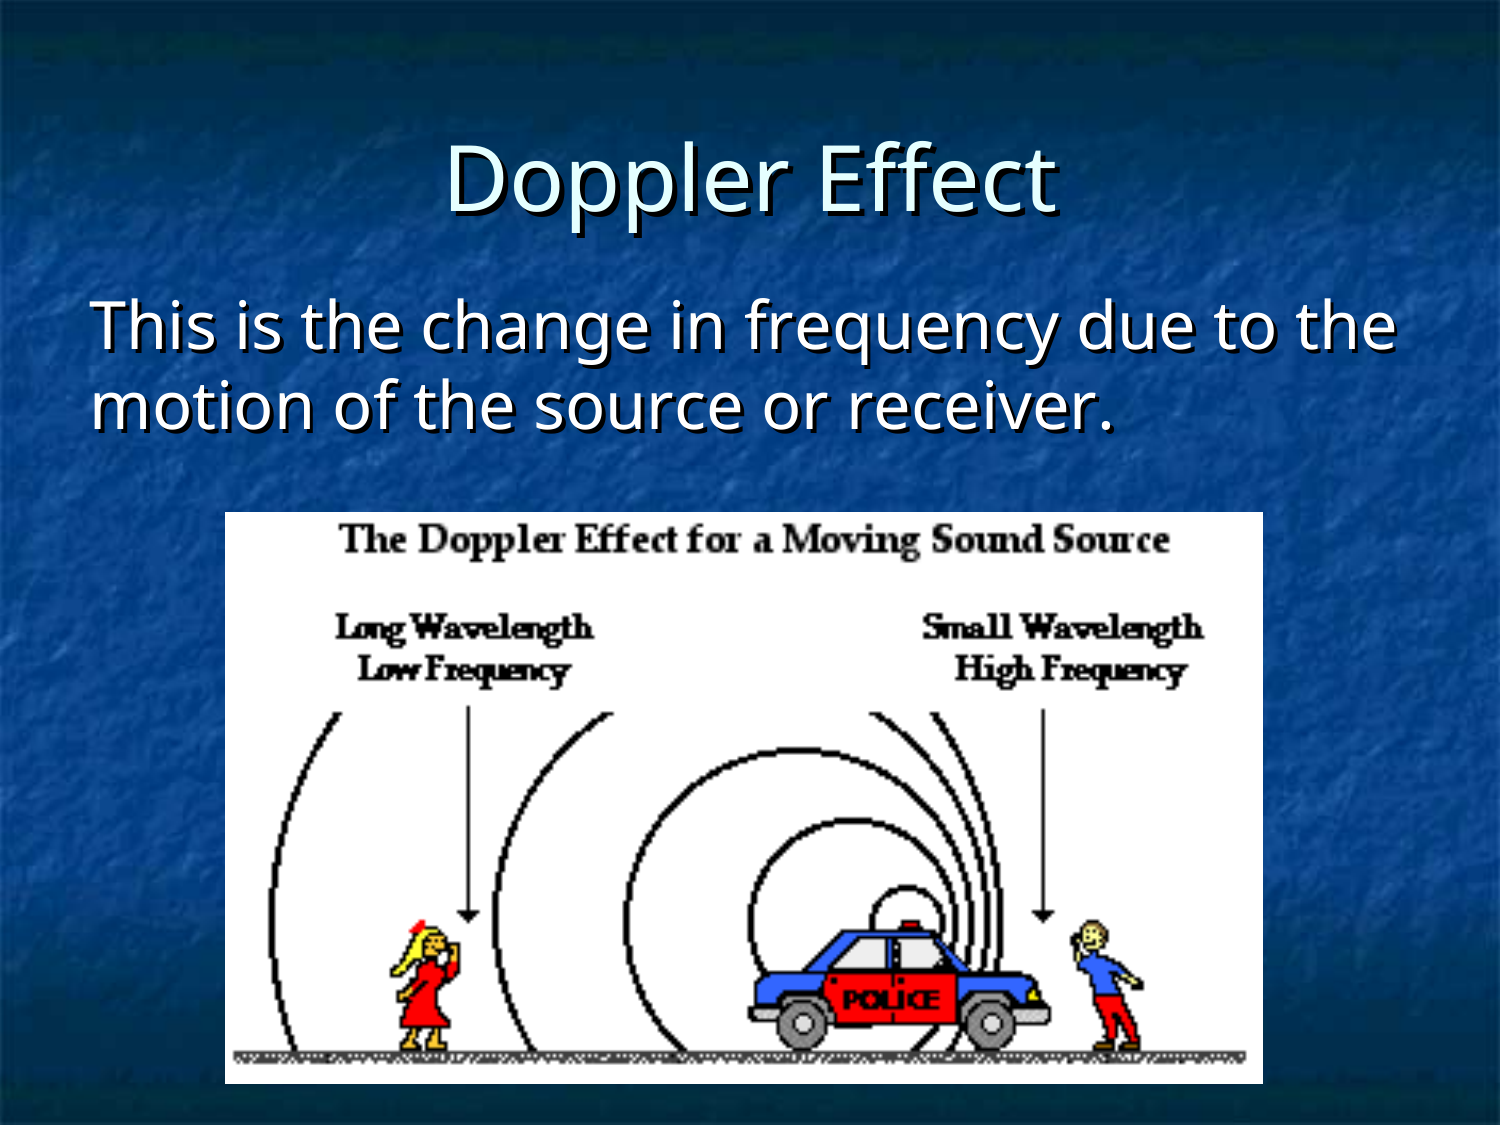

Doppler Effect
This is the change in frequency due to the motion of the source or receiver.